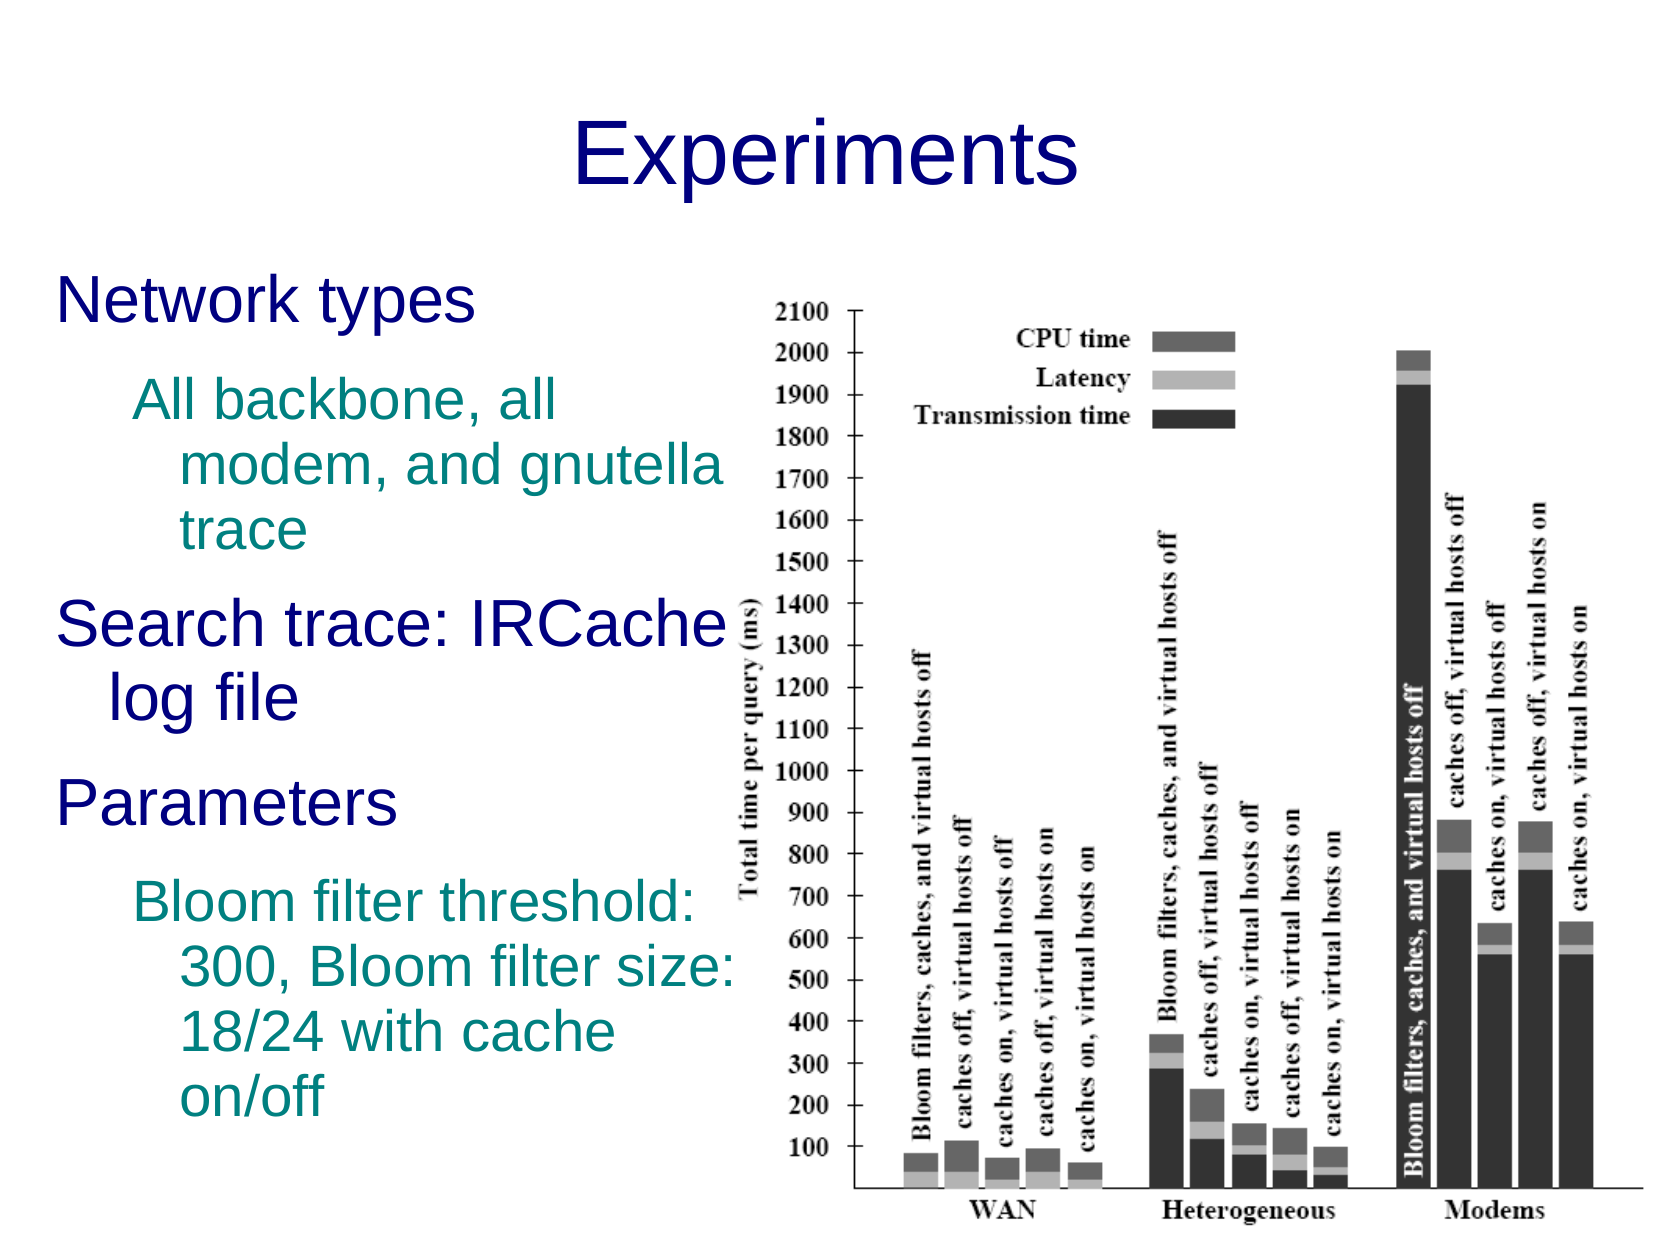

# Experiments
Network types
All backbone, all modem, and gnutella trace
Search trace: IRCache log file
Parameters
Bloom filter threshold: 300, Bloom filter size: 18/24 with cache on/off
29